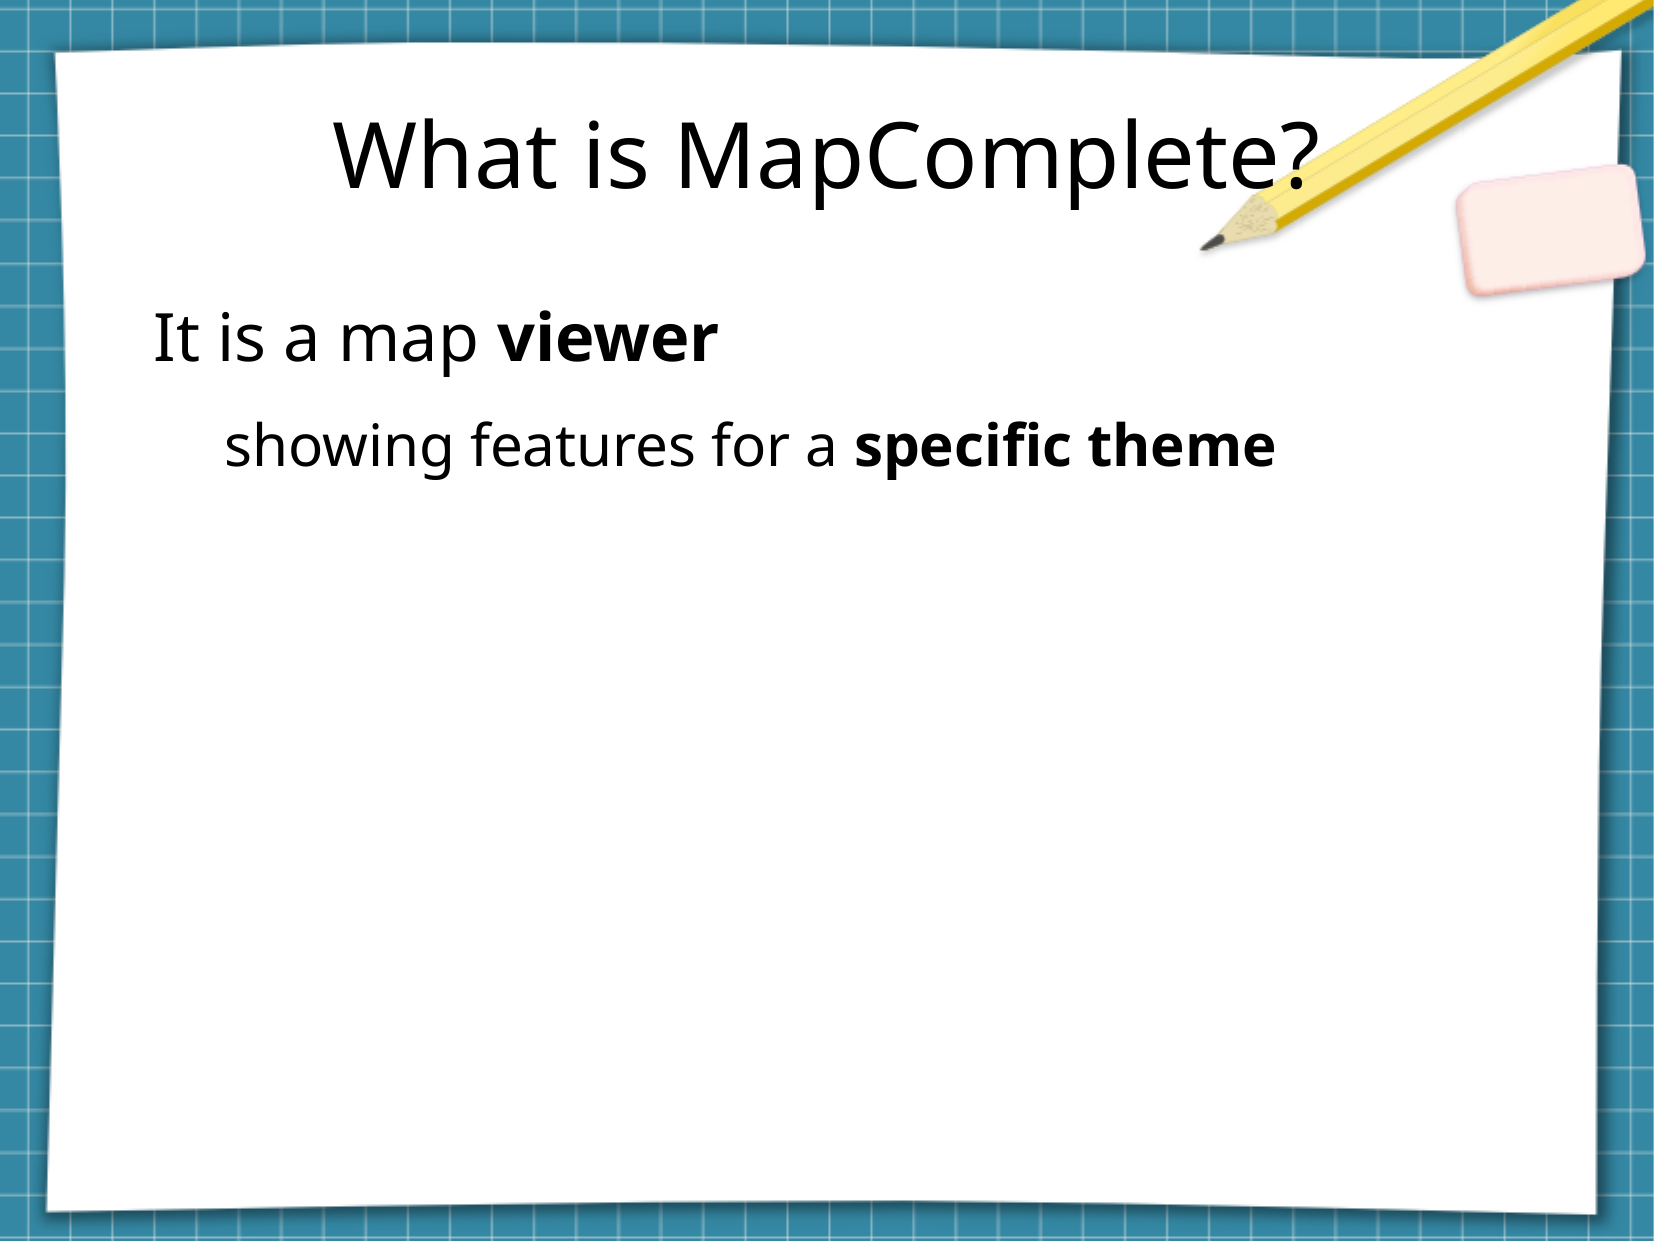

# What is MapComplete?
It is a map viewer
showing features for a specific theme